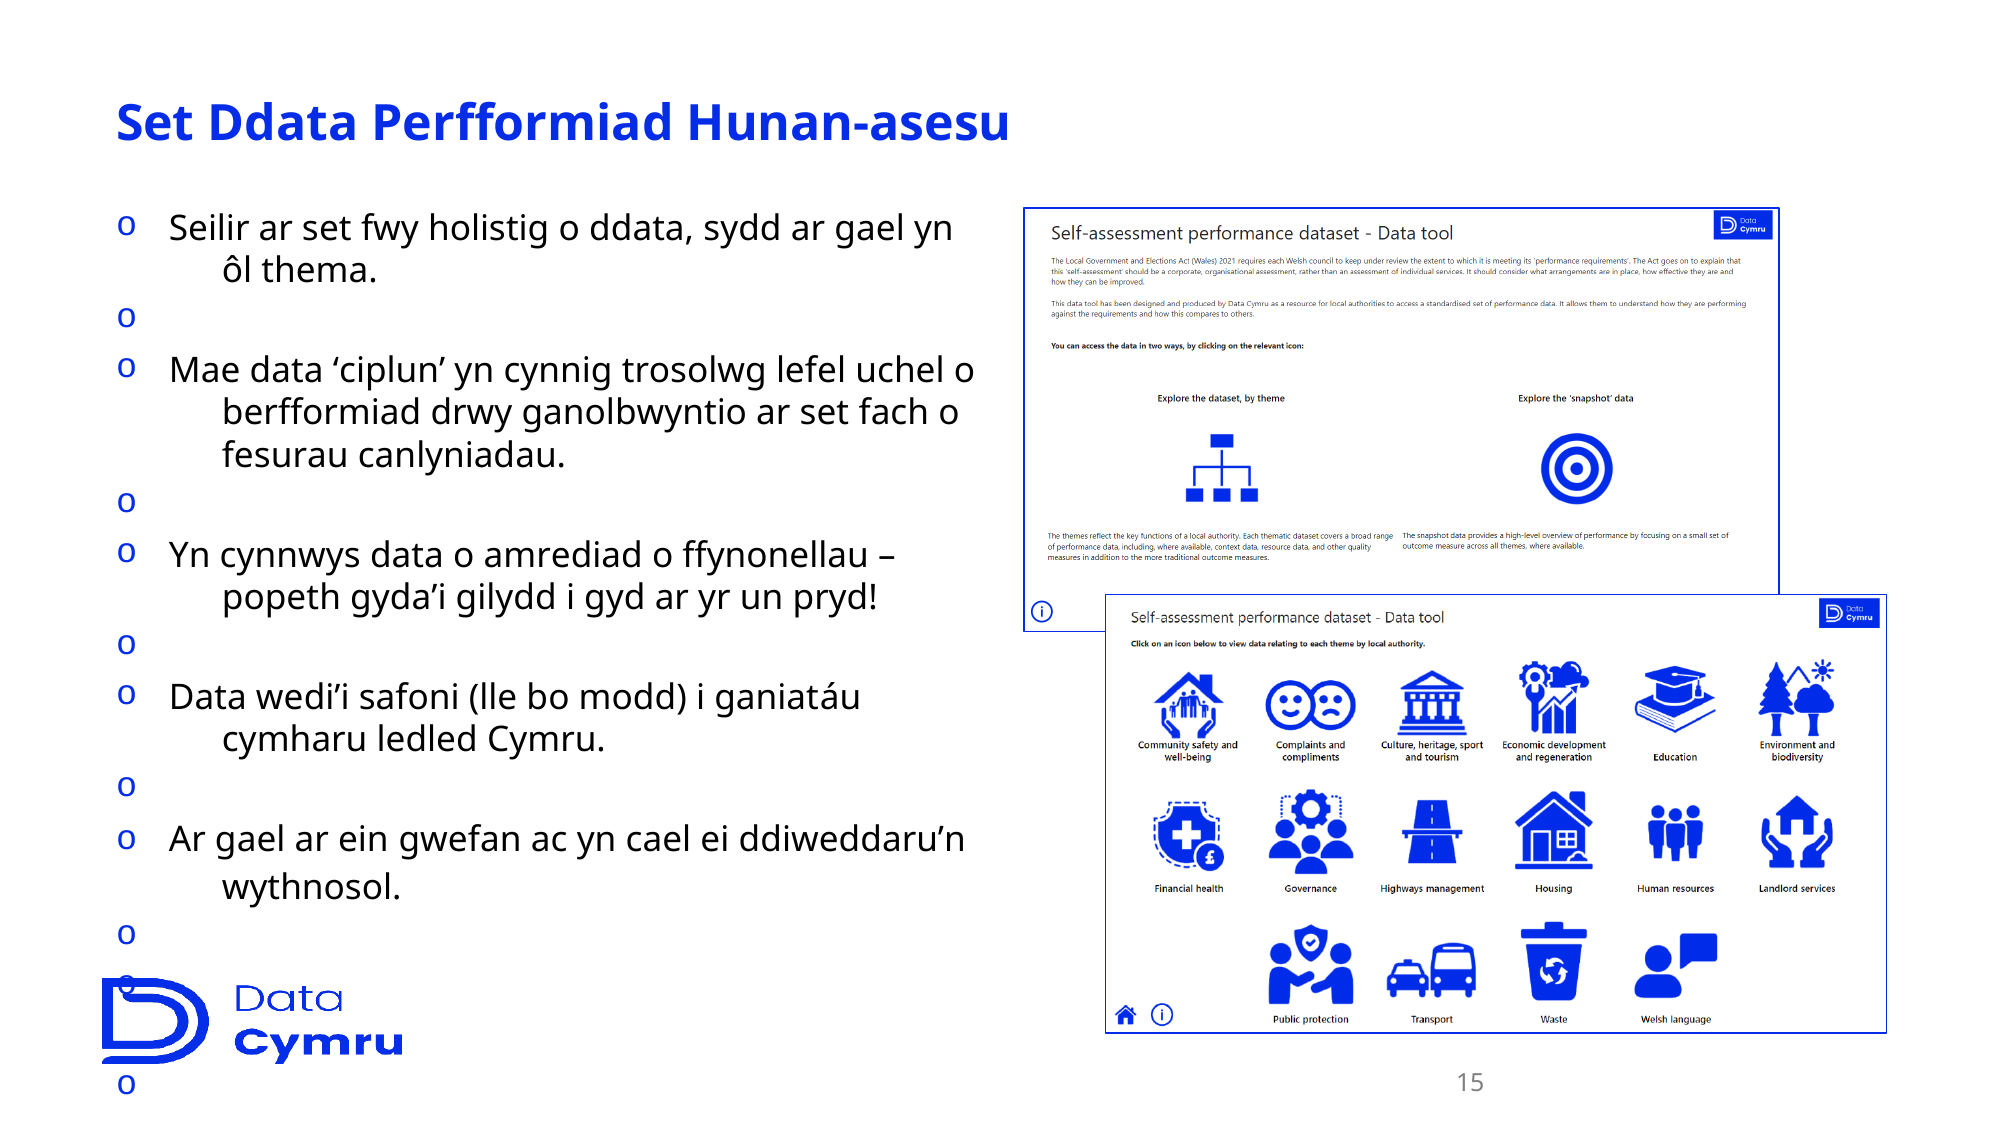

# Set Ddata Perfformiad Hunan-asesu
Seilir ar set fwy holistig o ddata, sydd ar gael yn ôl thema.
Mae data ‘ciplun’ yn cynnig trosolwg lefel uchel o berfformiad drwy ganolbwyntio ar set fach o fesurau canlyniadau.
Yn cynnwys data o amrediad o ffynonellau – popeth gyda’i gilydd i gyd ar yr un pryd!
Data wedi’i safoni (lle bo modd) i ganiatáu cymharu ledled Cymru.
Ar gael ar ein gwefan ac yn cael ei ddiweddaru’n wythnosol.